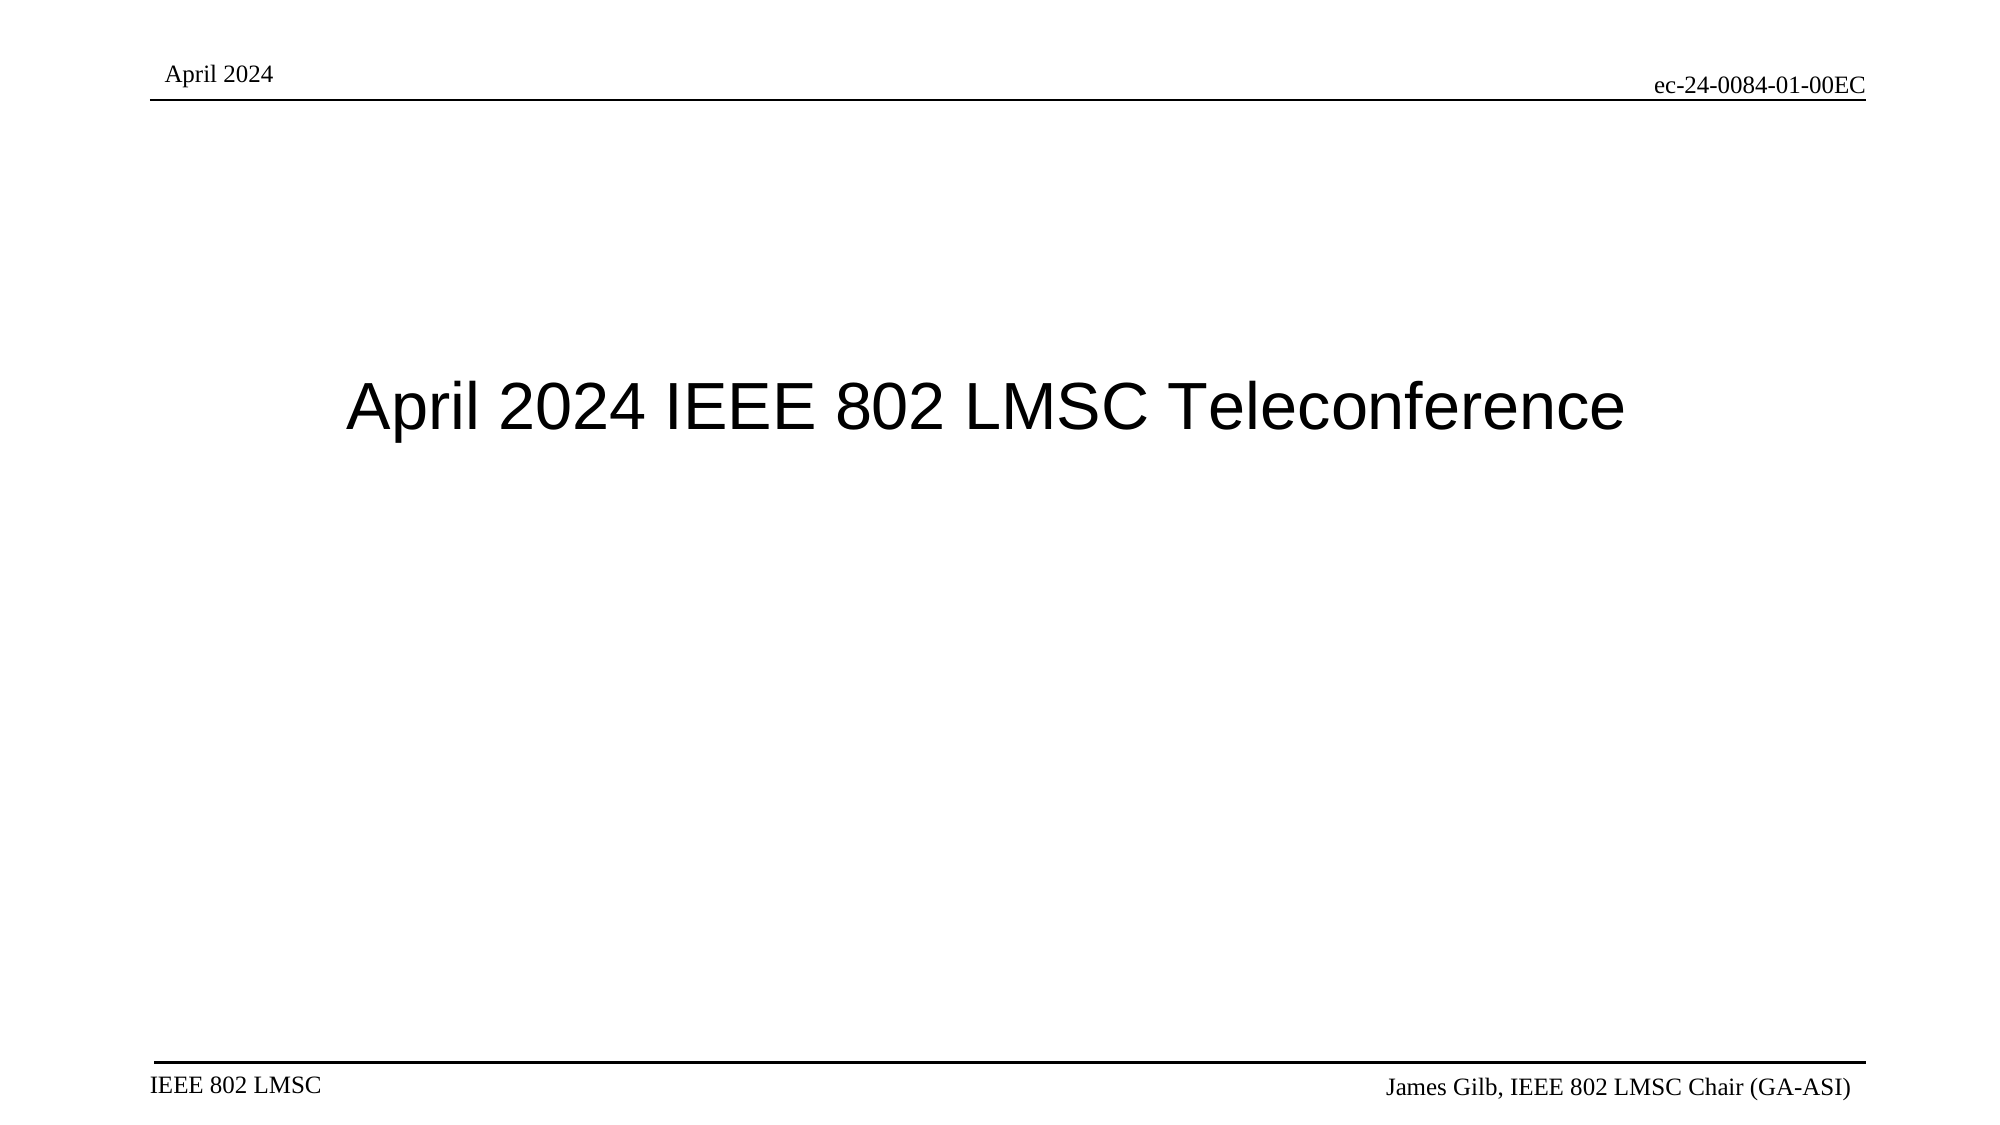

# April 2024 IEEE 802 LMSC Teleconference